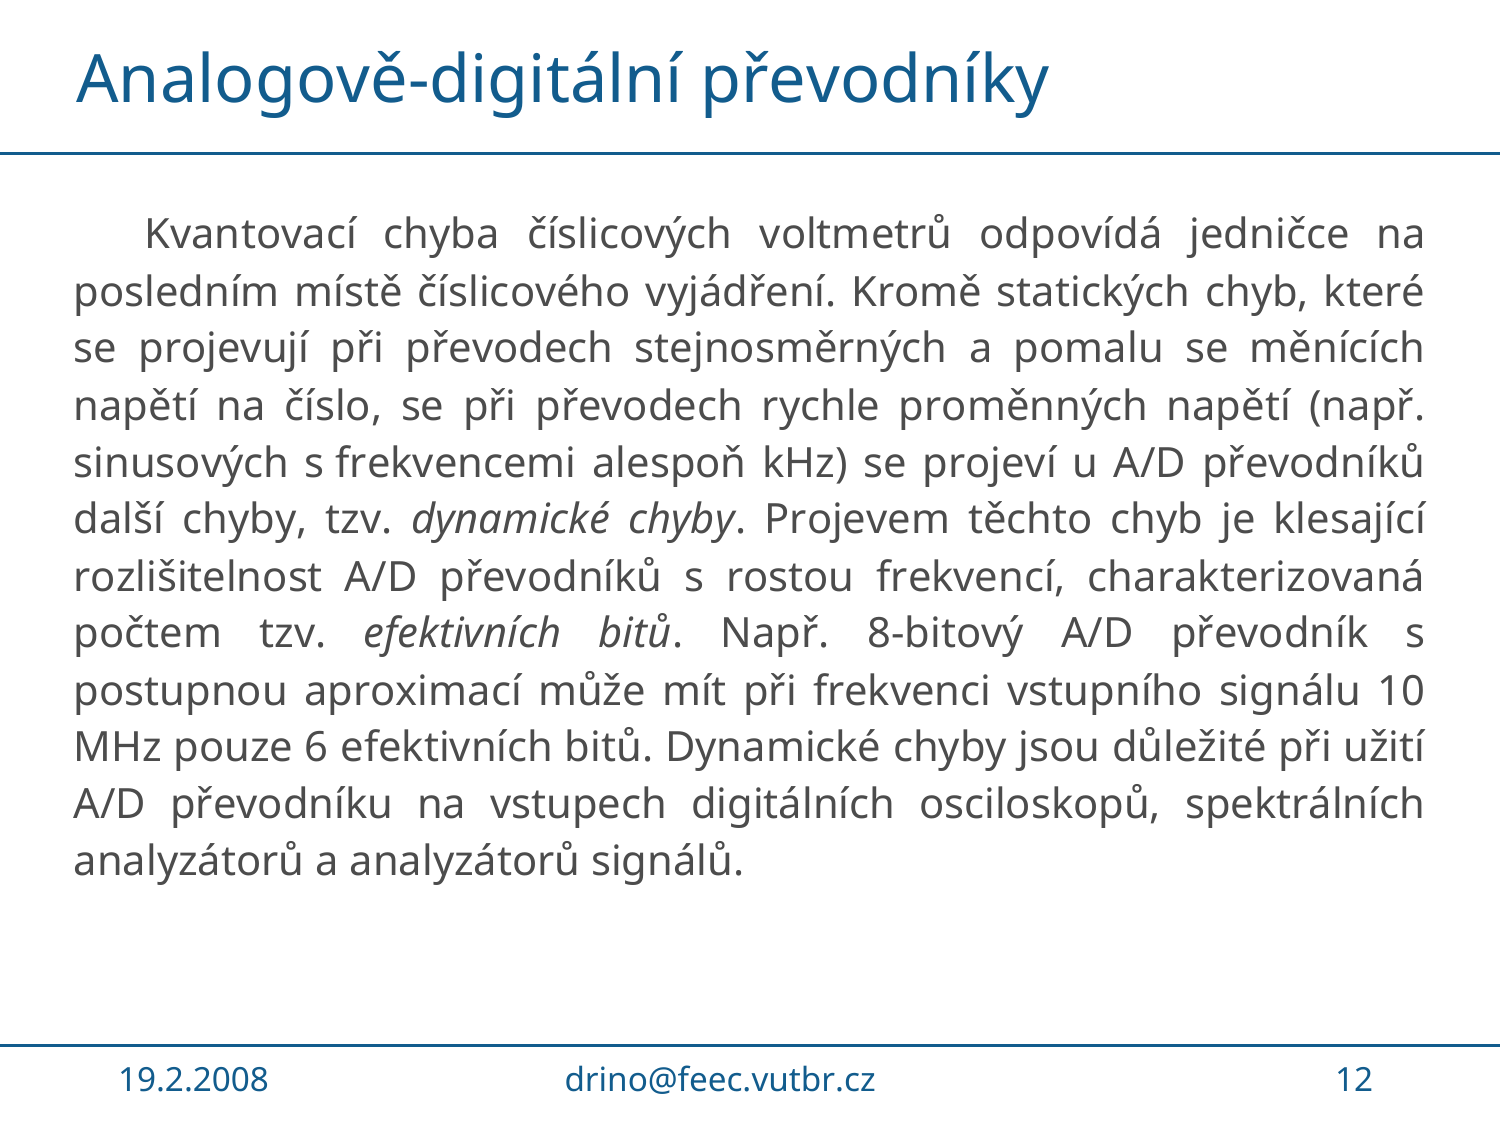

# Analogově-digitální převodníky
Kvantovací chyba číslicových voltmetrů odpovídá jedničce na posledním místě číslicového vyjádření. Kromě statických chyb, které se projevují při převodech stejnosměrných a pomalu se měnících napětí na číslo, se při převodech rychle proměnných napětí (např. sinusových s frekvencemi alespoň kHz) se projeví u A/D převodníků další chyby, tzv. dynamické chyby. Projevem těchto chyb je klesající rozlišitelnost A/D převodníků s rostou frekvencí, charakterizovaná počtem tzv. efektivních bitů. Např. 8-bitový A/D převodník s postupnou aproximací může mít při frekvenci vstupního signálu 10 MHz pouze 6 efektivních bitů. Dynamické chyby jsou důležité při užití A/D převodníku na vstupech digitálních osciloskopů, spektrálních analyzátorů a analyzátorů signálů.
19.2.2008
drino@feec.vutbr.cz